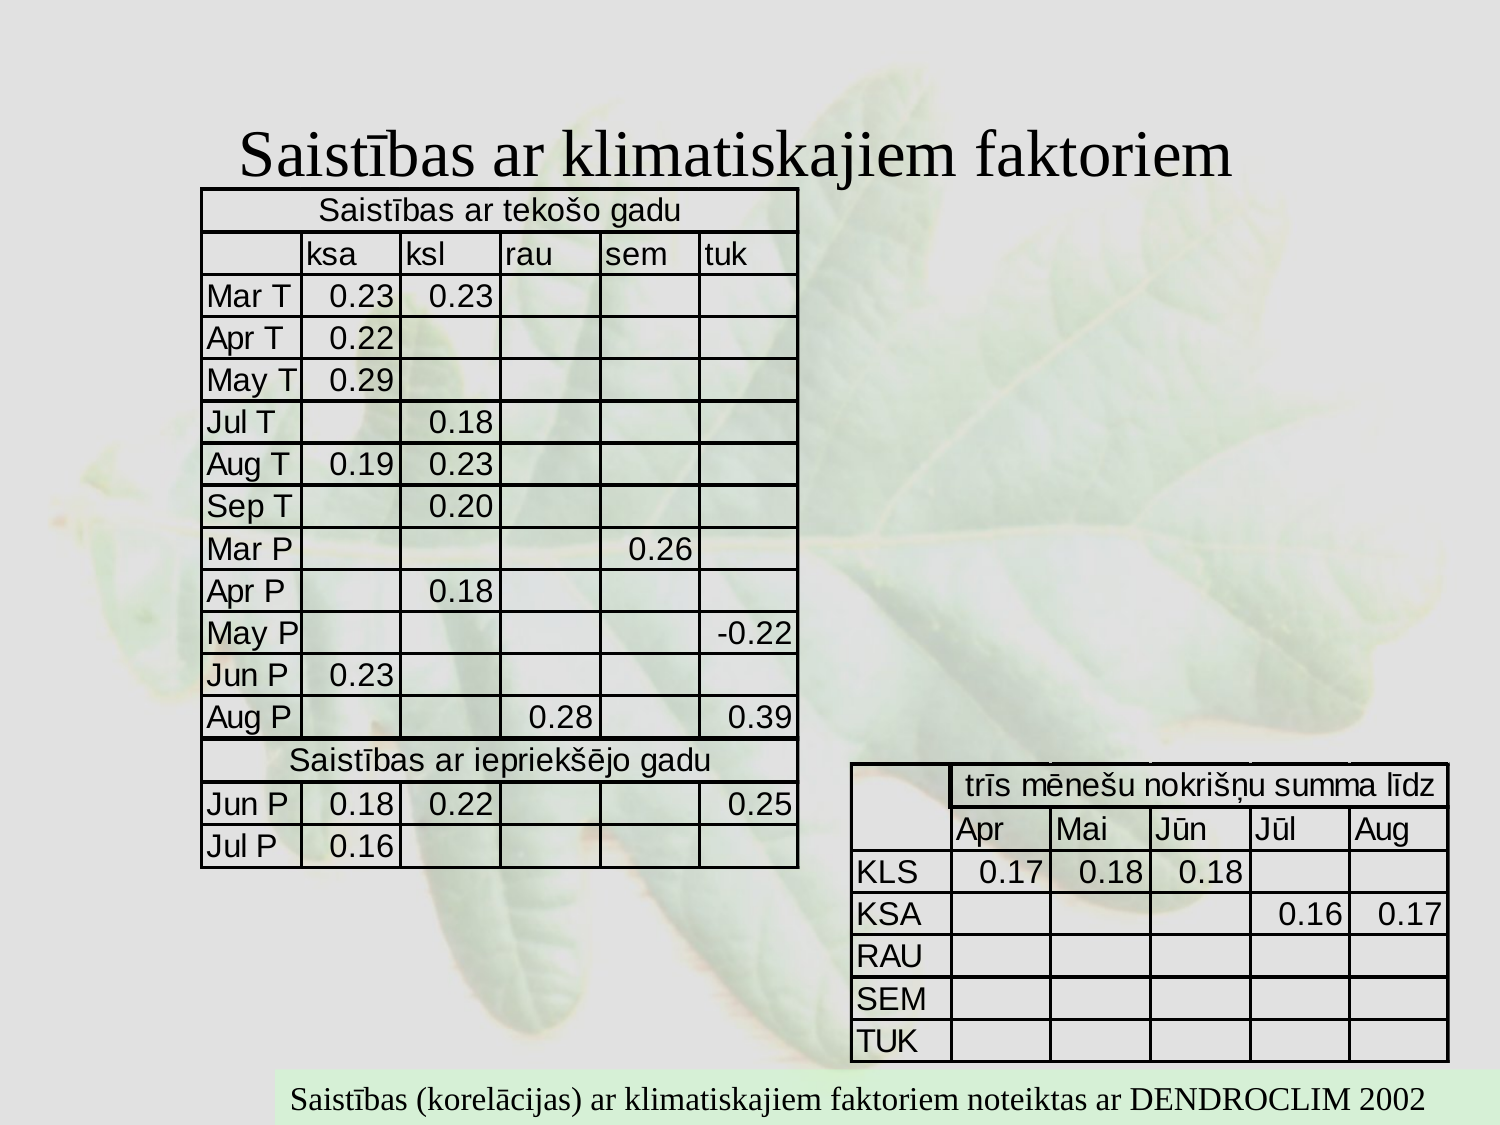

# Saistības ar klimatiskajiem faktoriem
Saistības (korelācijas) ar klimatiskajiem faktoriem noteiktas ar DENDROCLIM 2002